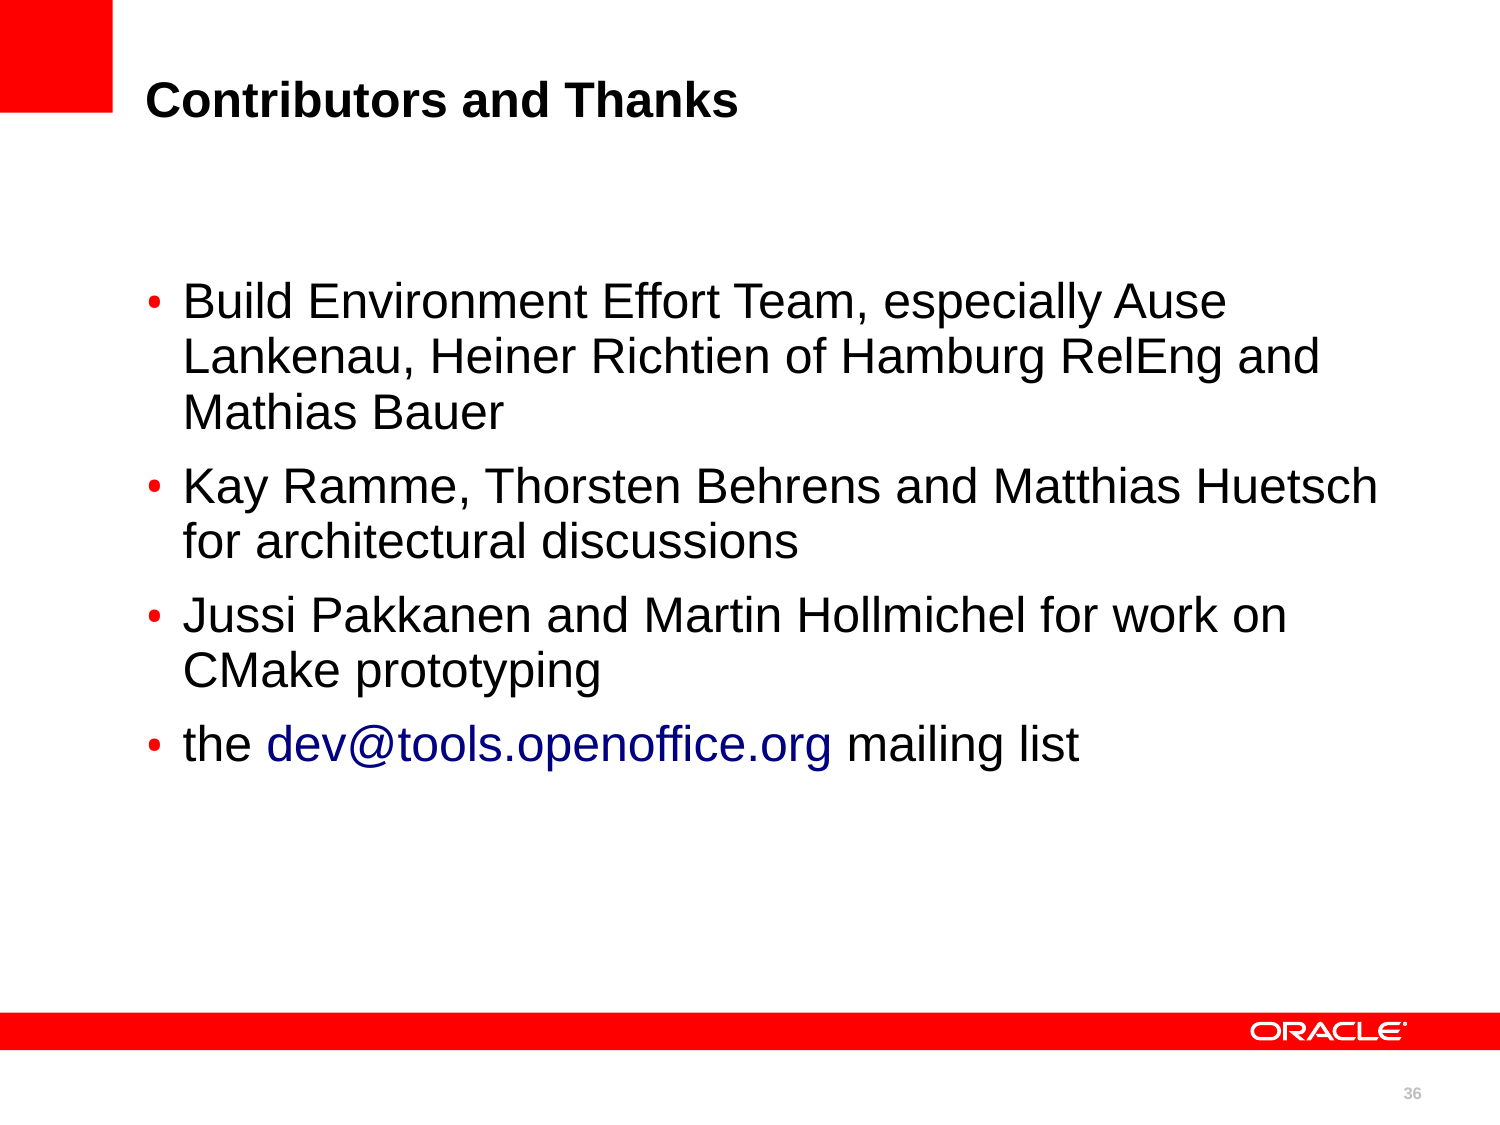

# Contributors and Thanks
Build Environment Effort Team, especially Ause Lankenau, Heiner Richtien of Hamburg RelEng and Mathias Bauer
Kay Ramme, Thorsten Behrens and Matthias Huetsch for architectural discussions
Jussi Pakkanen and Martin Hollmichel for work on CMake prototyping
the dev@tools.openoffice.org mailing list